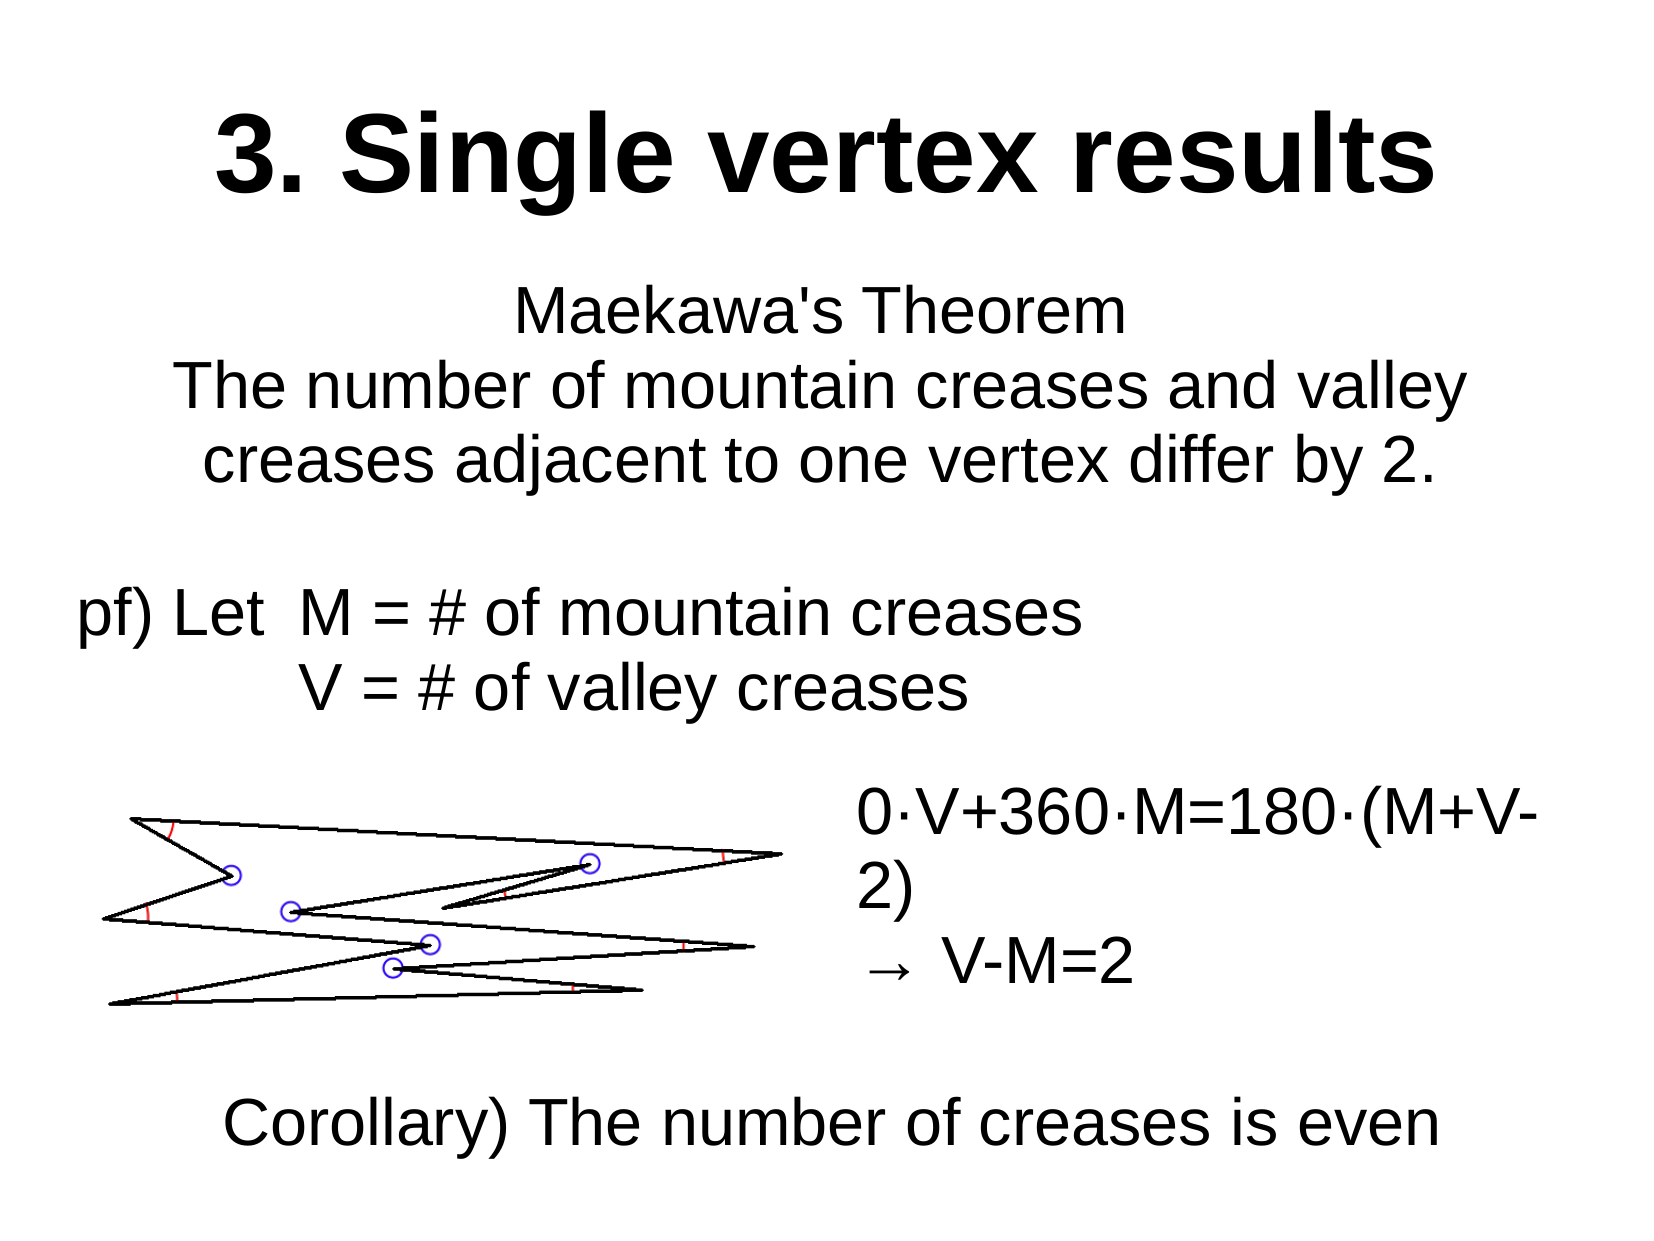

# 3. Single vertex results
Maekawa's Theorem
The number of mountain creases and valley creases adjacent to one vertex differ by 2.
pf) Let 	M = # of mountain creases
		 	V = # of valley creases
0·V+360·M=180·(M+V-2)
→ V-M=2
Corollary) The number of creases is even